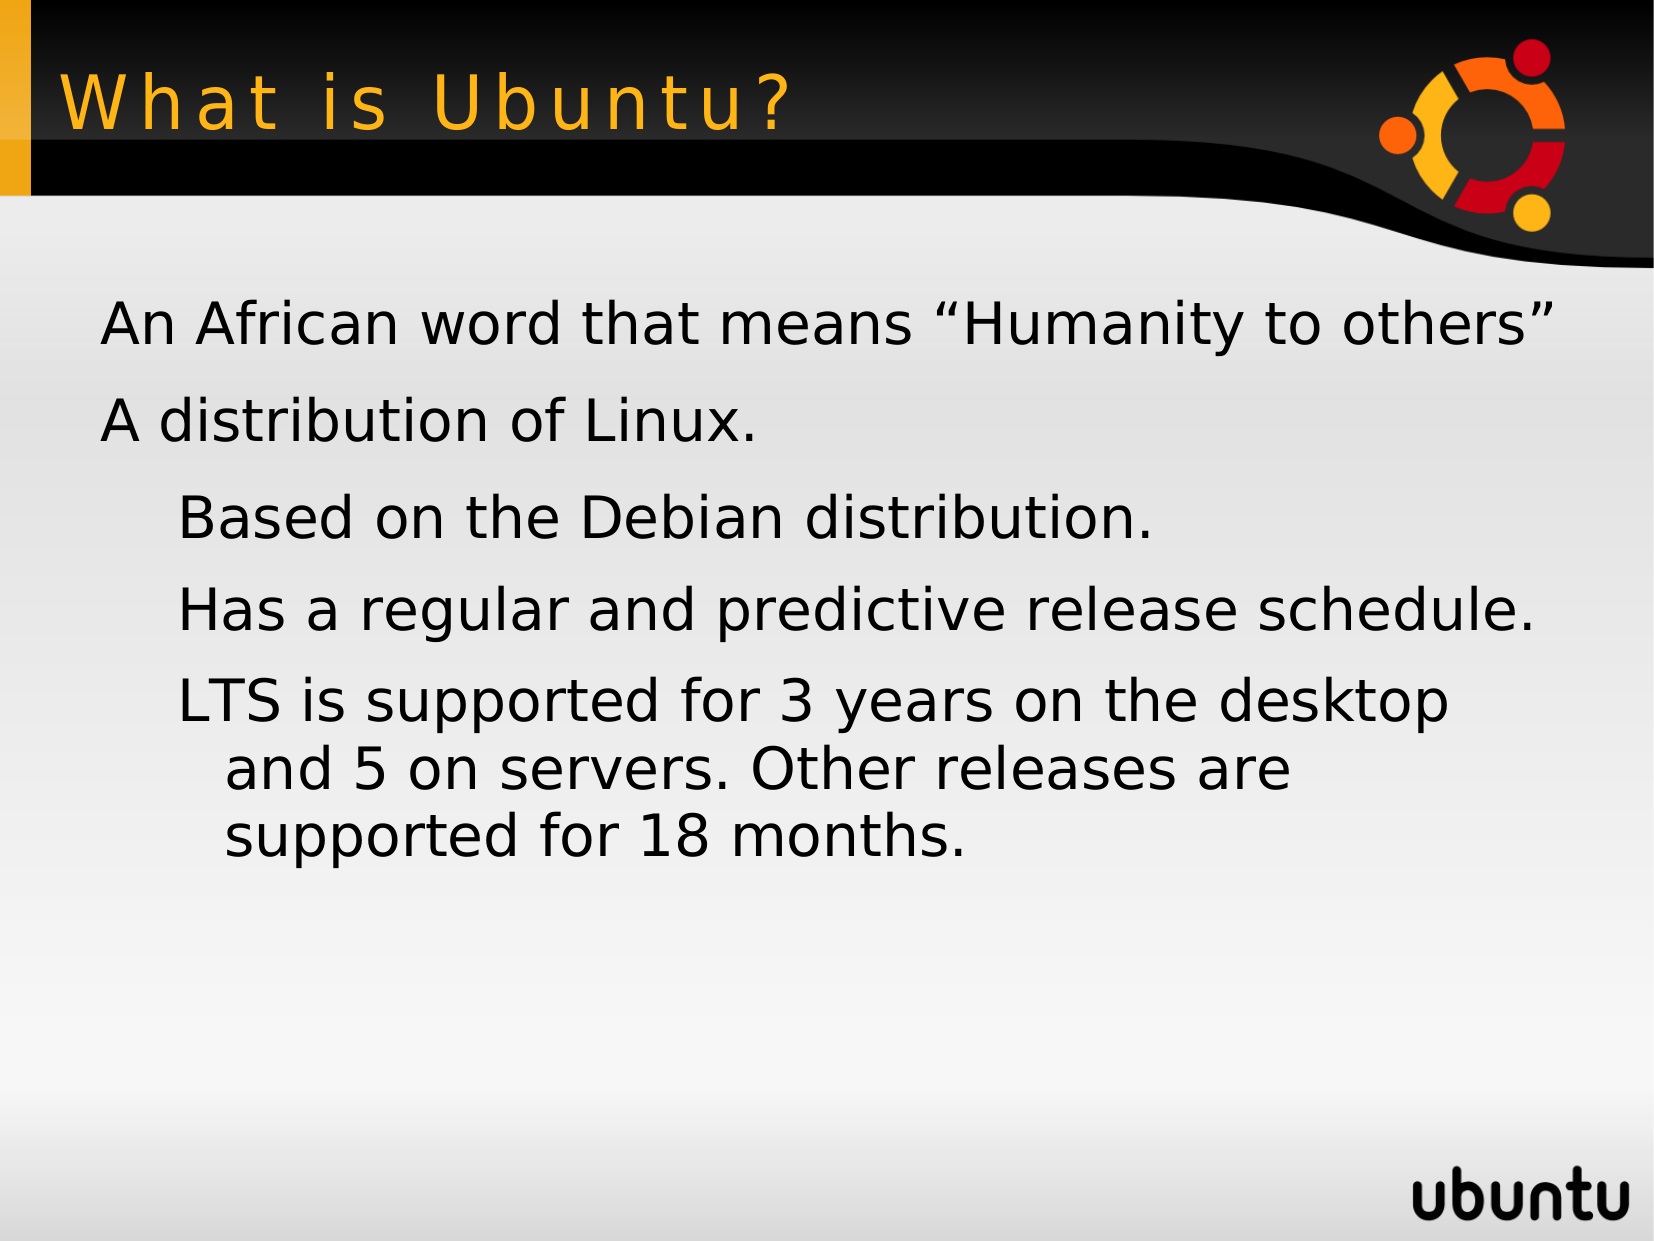

# What is Ubuntu?
An African word that means “Humanity to others”
A distribution of Linux.
Based on the Debian distribution.
Has a regular and predictive release schedule.
LTS is supported for 3 years on the desktop and 5 on servers. Other releases are supported for 18 months.